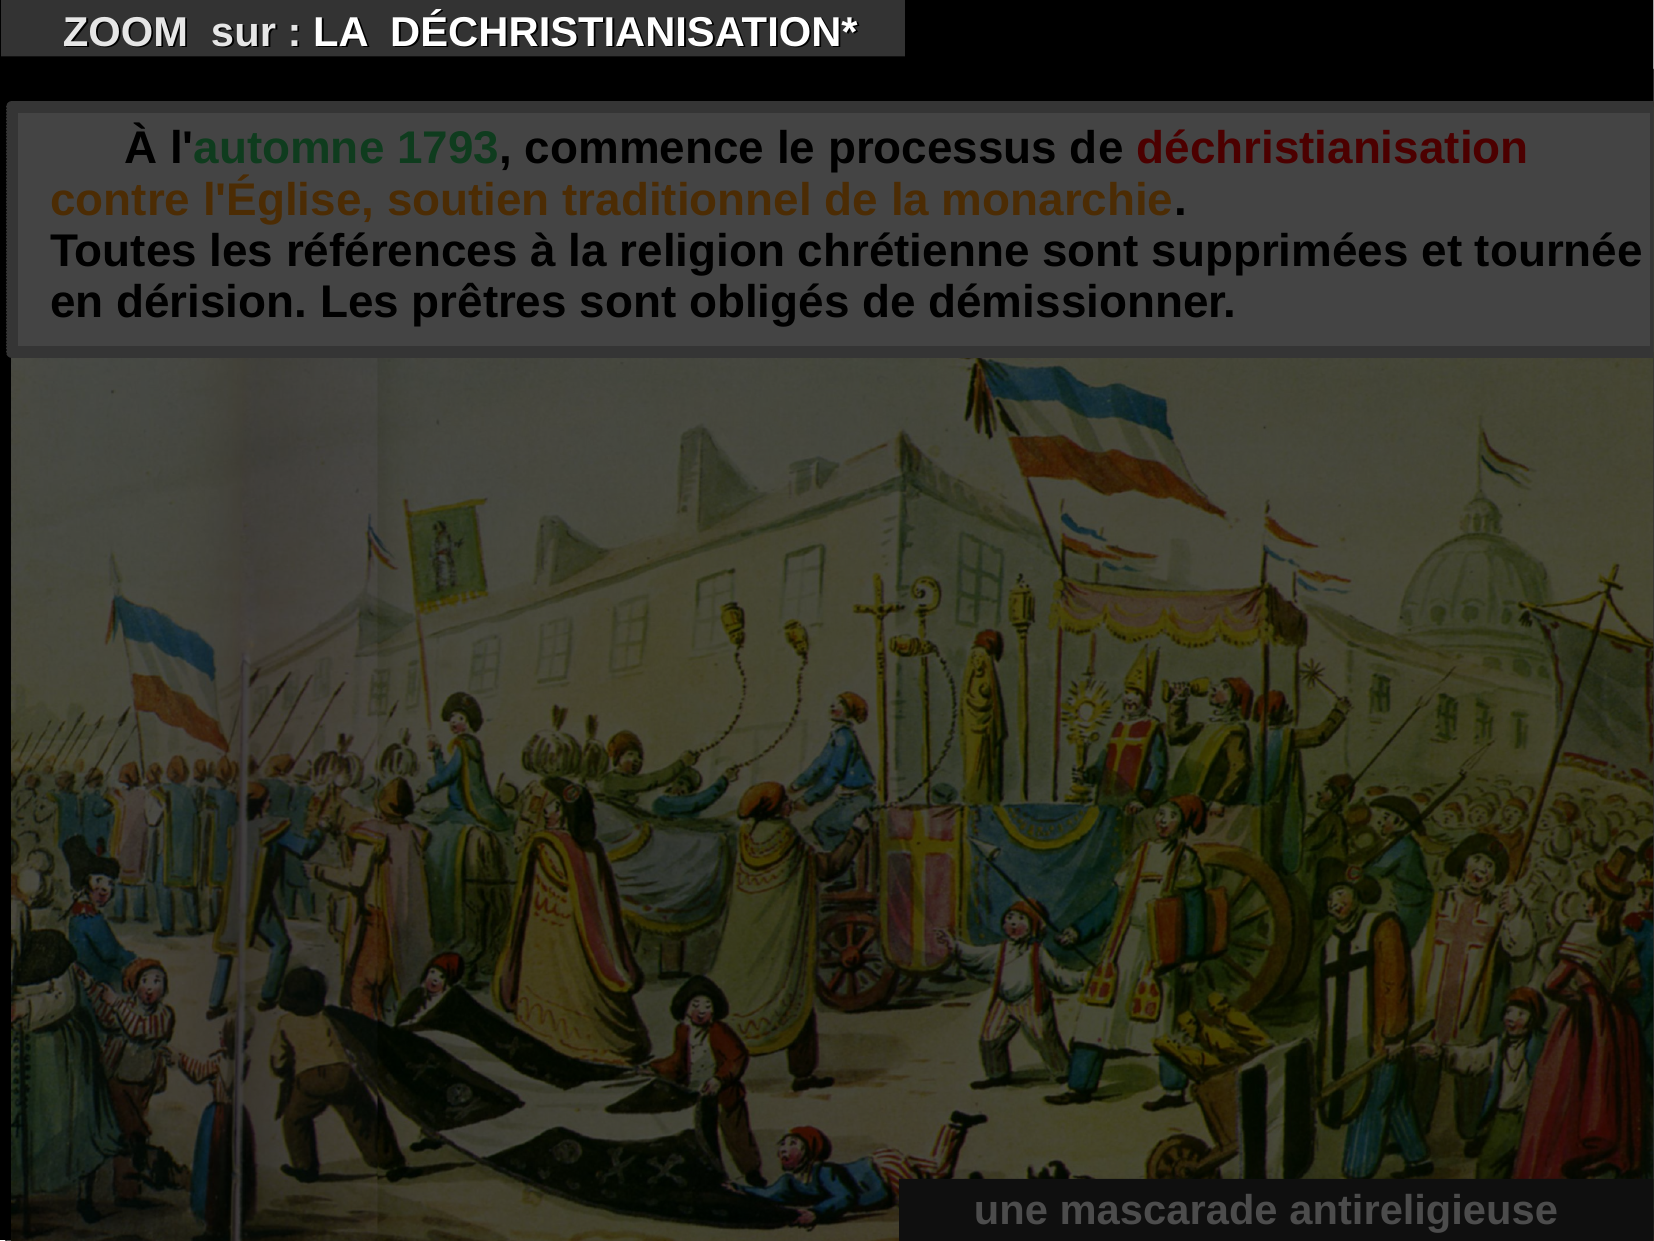

ZOOM sur : LA DÉCHRISTIANISATION*
	À l'automne 1793, commence le processus de déchristianisation contre l'Église, soutien traditionnel de la monarchie.
Toutes les références à la religion chrétienne sont supprimées et tournée en dérision. Les prêtres sont obligés de démissionner.
une mascarade antireligieuse